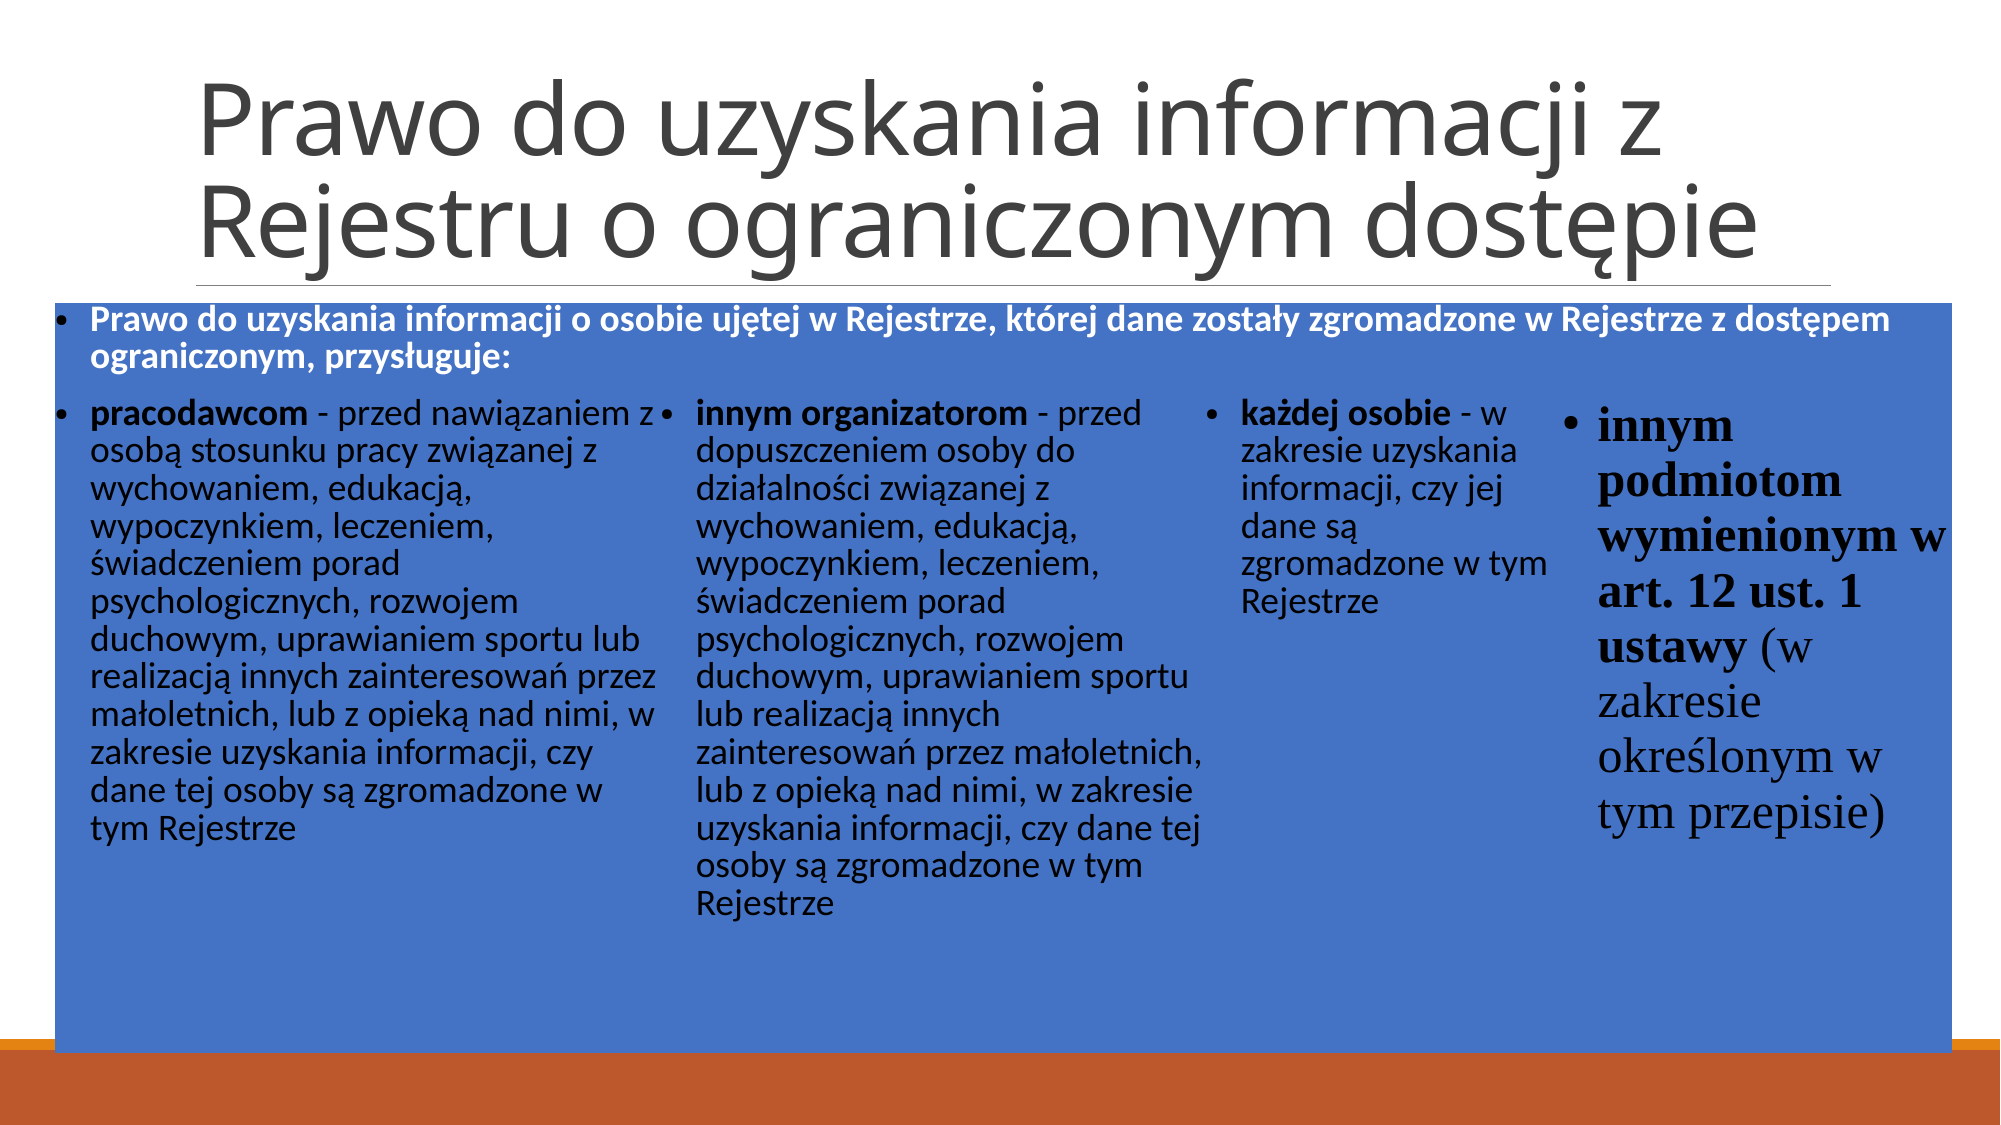

# Prawo do uzyskania informacji z Rejestru o ograniczonym dostępie
| Prawo do uzyskania informacji o osobie ujętej w Rejestrze, której dane zostały zgromadzone w Rejestrze z dostępem ograniczonym, przysługuje: | | | |
| --- | --- | --- | --- |
| pracodawcom - przed nawiązaniem z osobą stosunku pracy związanej z wychowaniem, edukacją, wypoczynkiem, leczeniem, świadczeniem porad psychologicznych, rozwojem duchowym, uprawianiem sportu lub realizacją innych zainteresowań przez małoletnich, lub z opieką nad nimi, w zakresie uzyskania informacji, czy dane tej osoby są zgromadzone w tym Rejestrze | innym organizatorom - przed dopuszczeniem osoby do działalności związanej z wychowaniem, edukacją, wypoczynkiem, leczeniem, świadczeniem porad psychologicznych, rozwojem duchowym, uprawianiem sportu lub realizacją innych zainteresowań przez małoletnich, lub z opieką nad nimi, w zakresie uzyskania informacji, czy dane tej osoby są zgromadzone w tym Rejestrze | każdej osobie - w zakresie uzyskania informacji, czy jej dane są zgromadzone w tym Rejestrze | innym podmiotom wymienionym w art. 12 ust. 1 ustawy (w zakresie określonym w tym przepisie) |